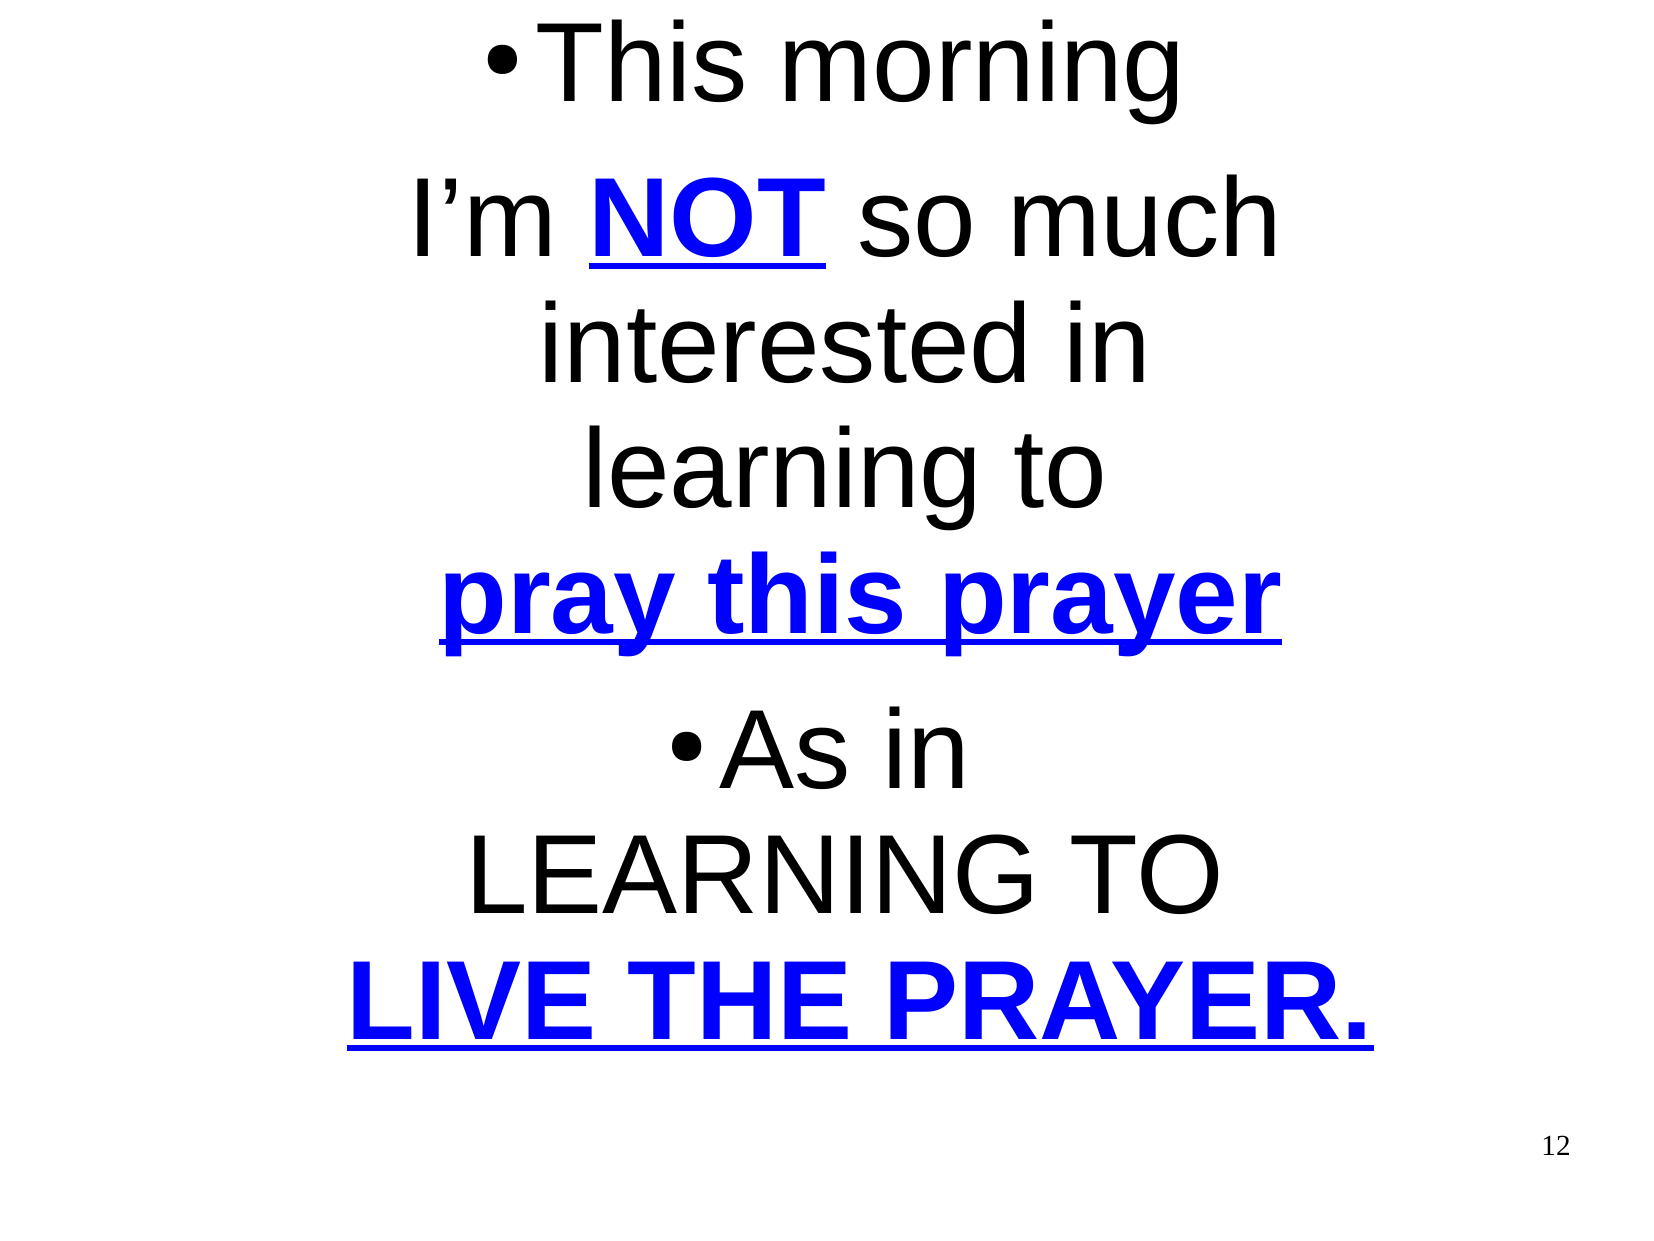

# This morning
I’m NOT so much
interested in
learning to
pray this prayer
As in 
LEARNING TO
LIVE THE PRAYER.
12